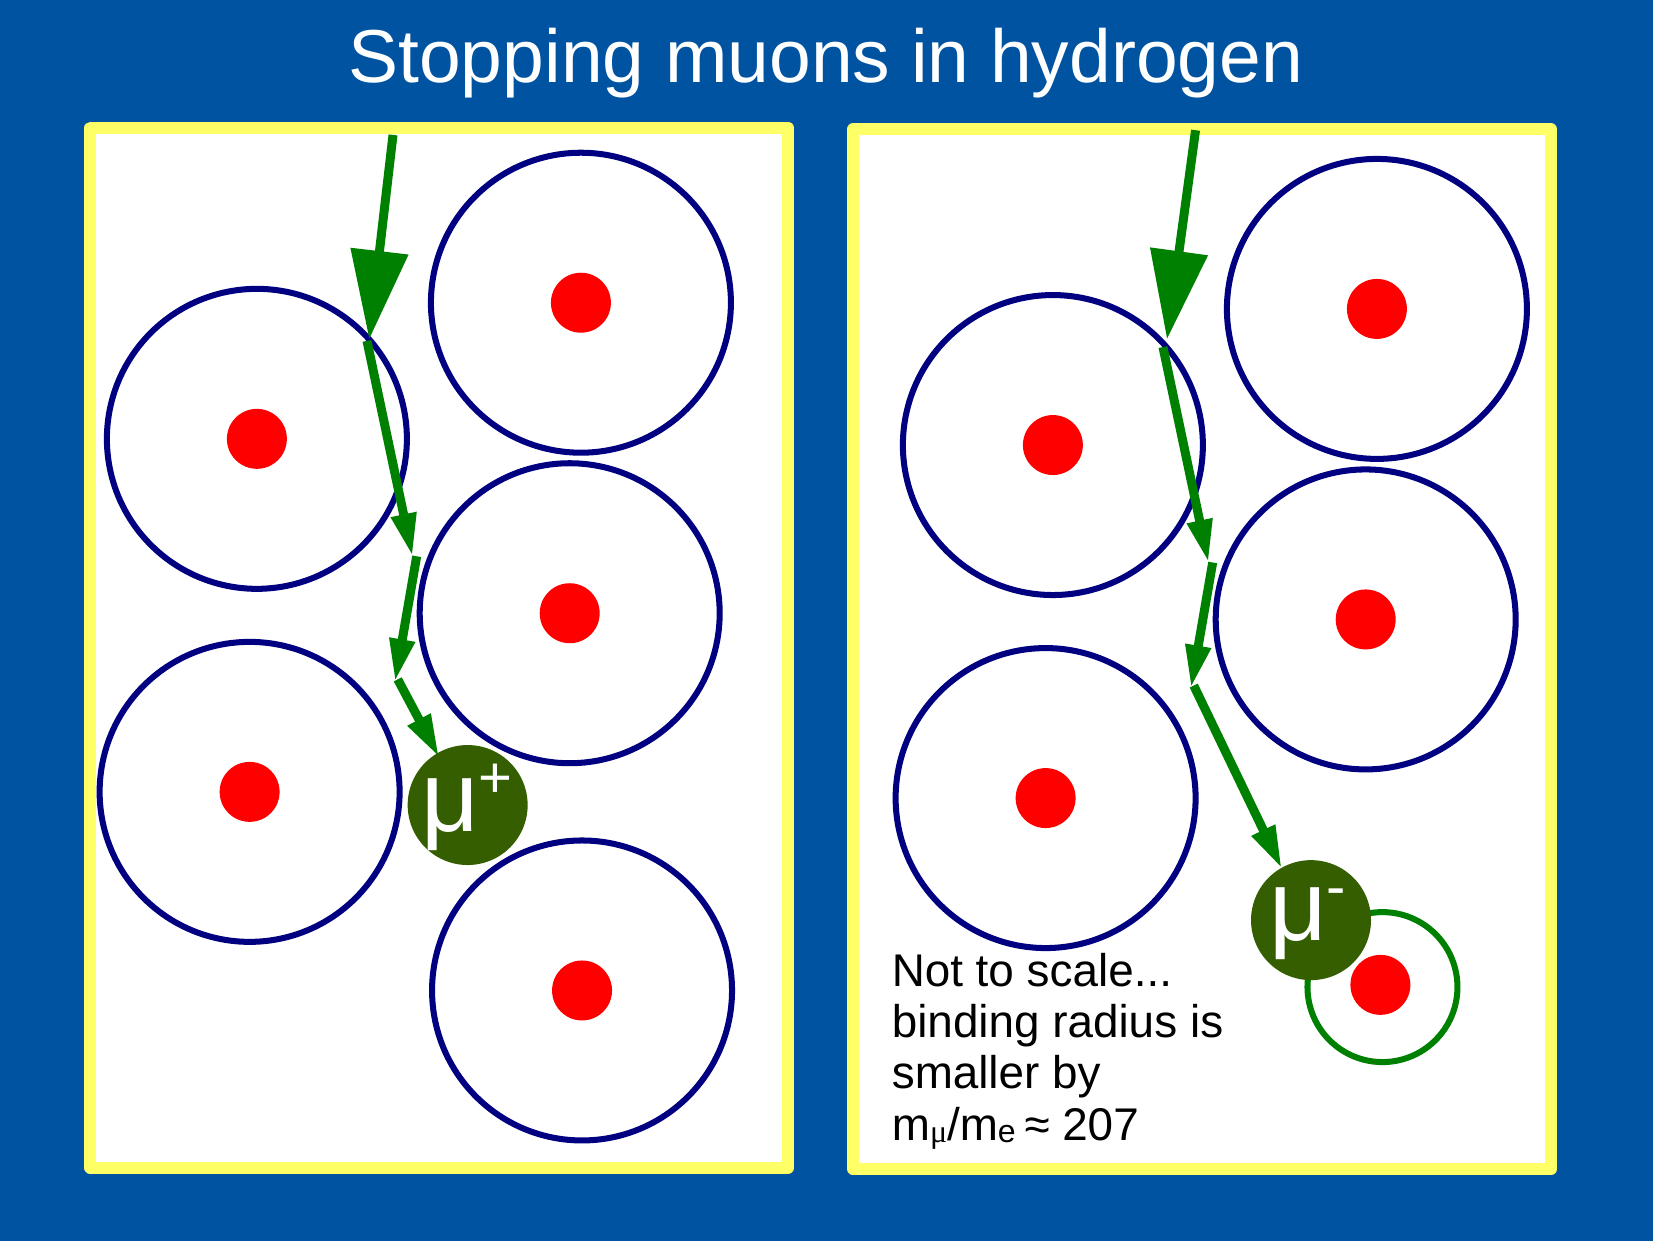

Stopping muons in hydrogen
μ+
μ-
Not to scale... binding radius is smaller by
mμ/me ≈ 207